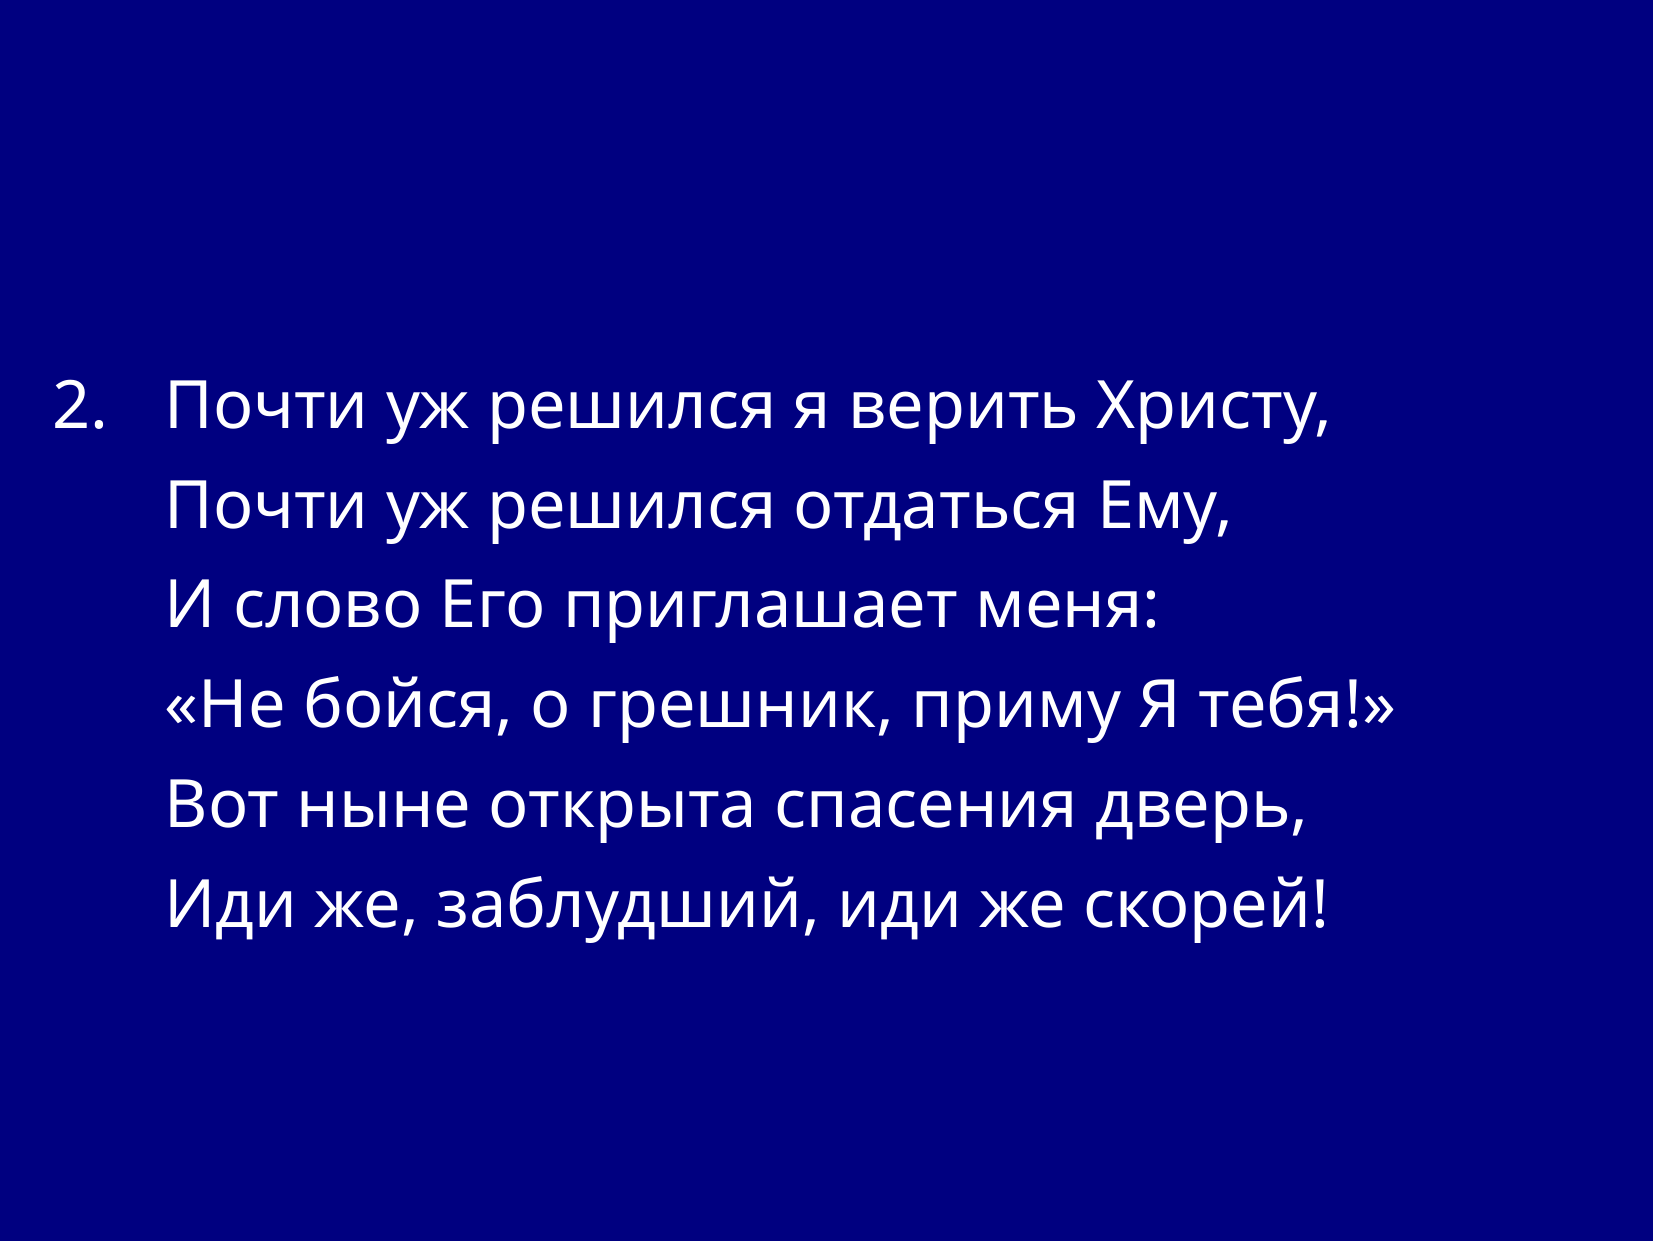

2.	Почти уж решился я верить Христу,
	Почти уж решился отдаться Ему,
	И слово Его приглашает меня:
	«Не бойся, о грешник, приму Я тебя!»
	Вот ныне открыта спасения дверь,
	Иди же, заблудший, иди же скорей!